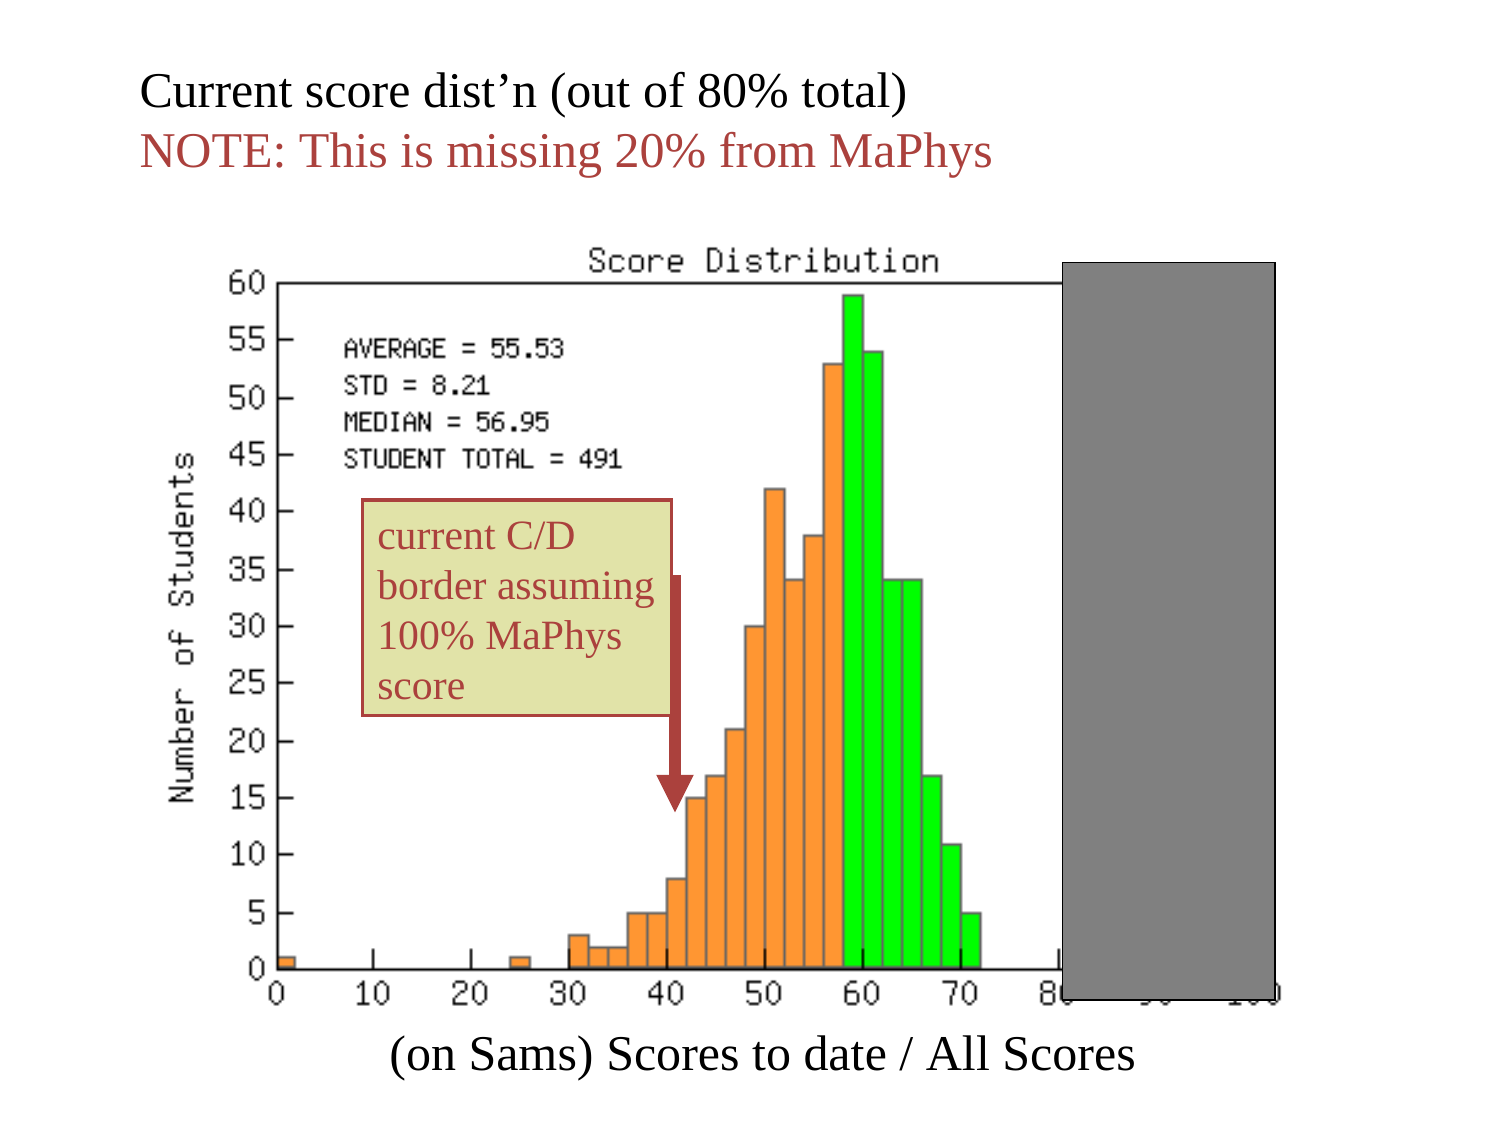

Current score dist’n (out of 80% total)
NOTE: This is missing 20% from MaPhys
current C/D border assuming 100% MaPhys score
(on Sams) Scores to date / All Scores